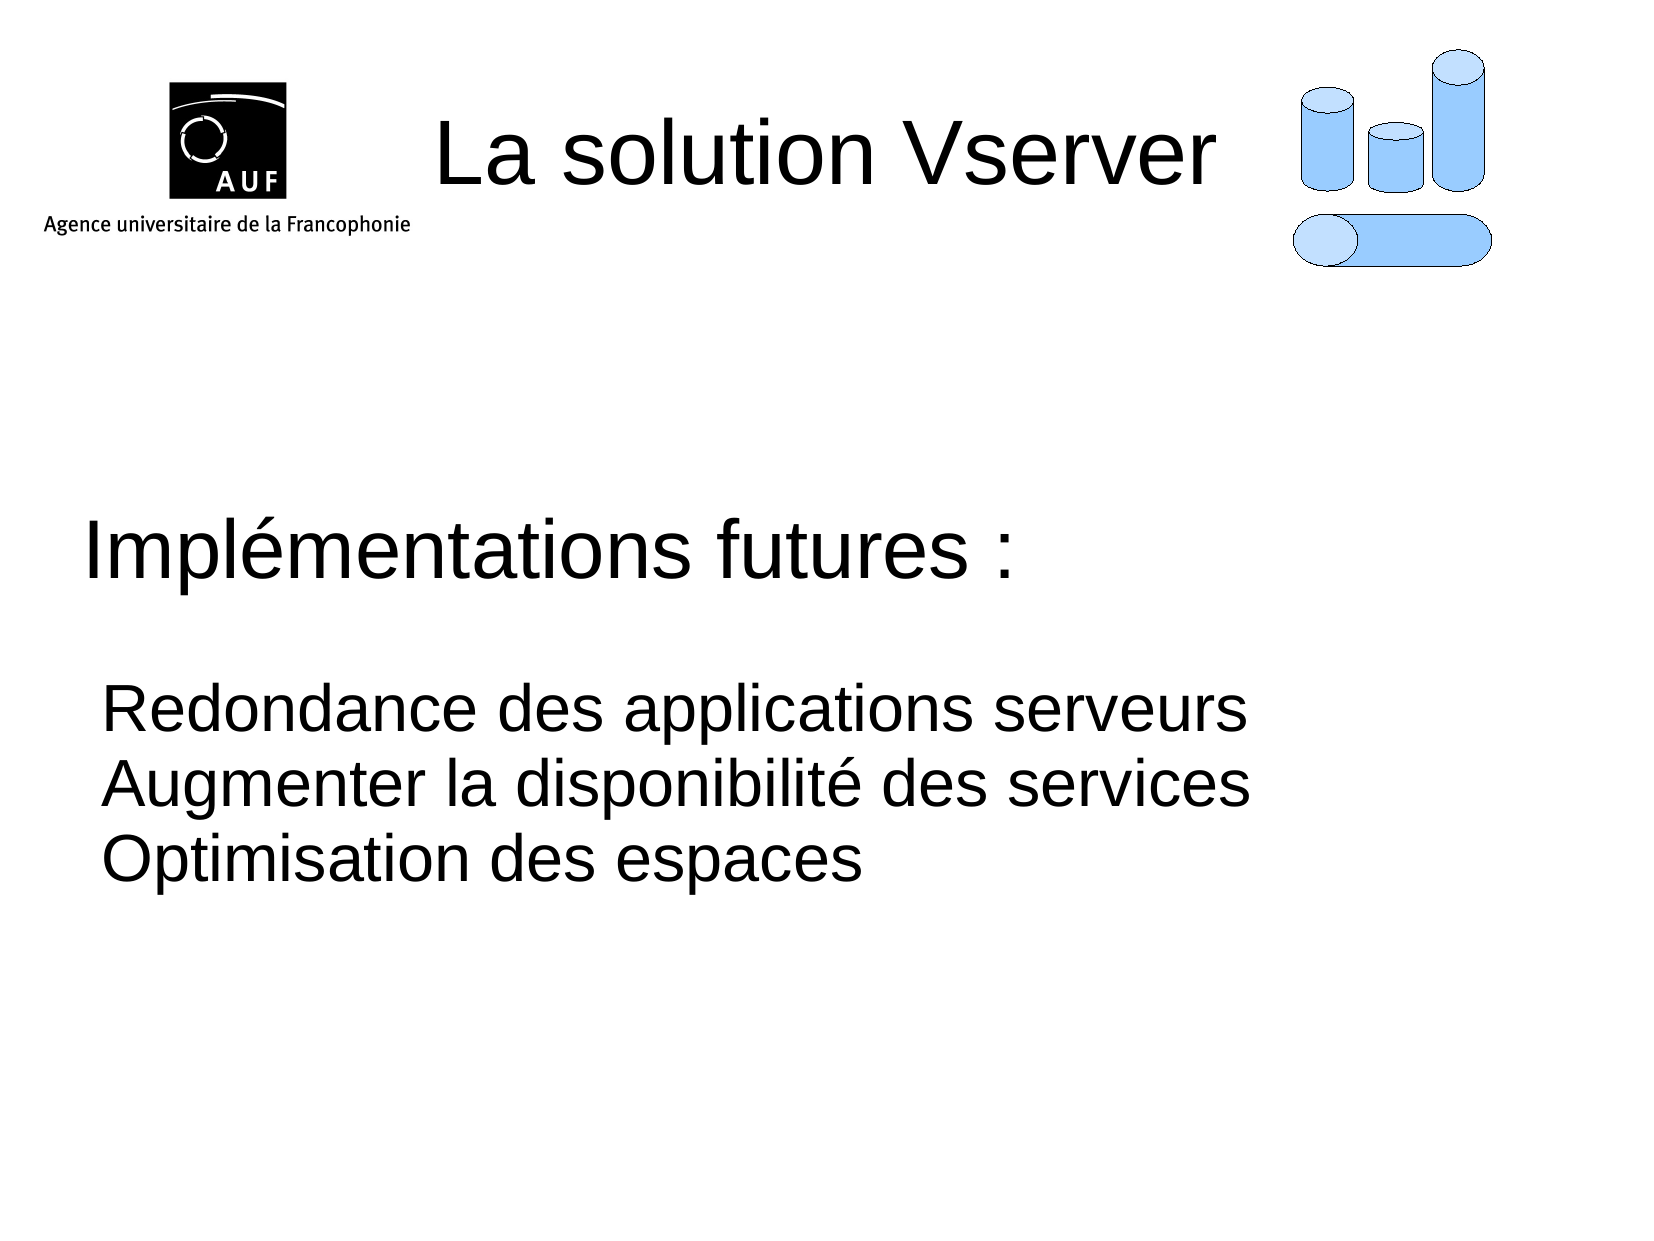

# La solution Vserver
Implémentations futures :
 Redondance des applications serveurs
 Augmenter la disponibilité des services
 Optimisation des espaces